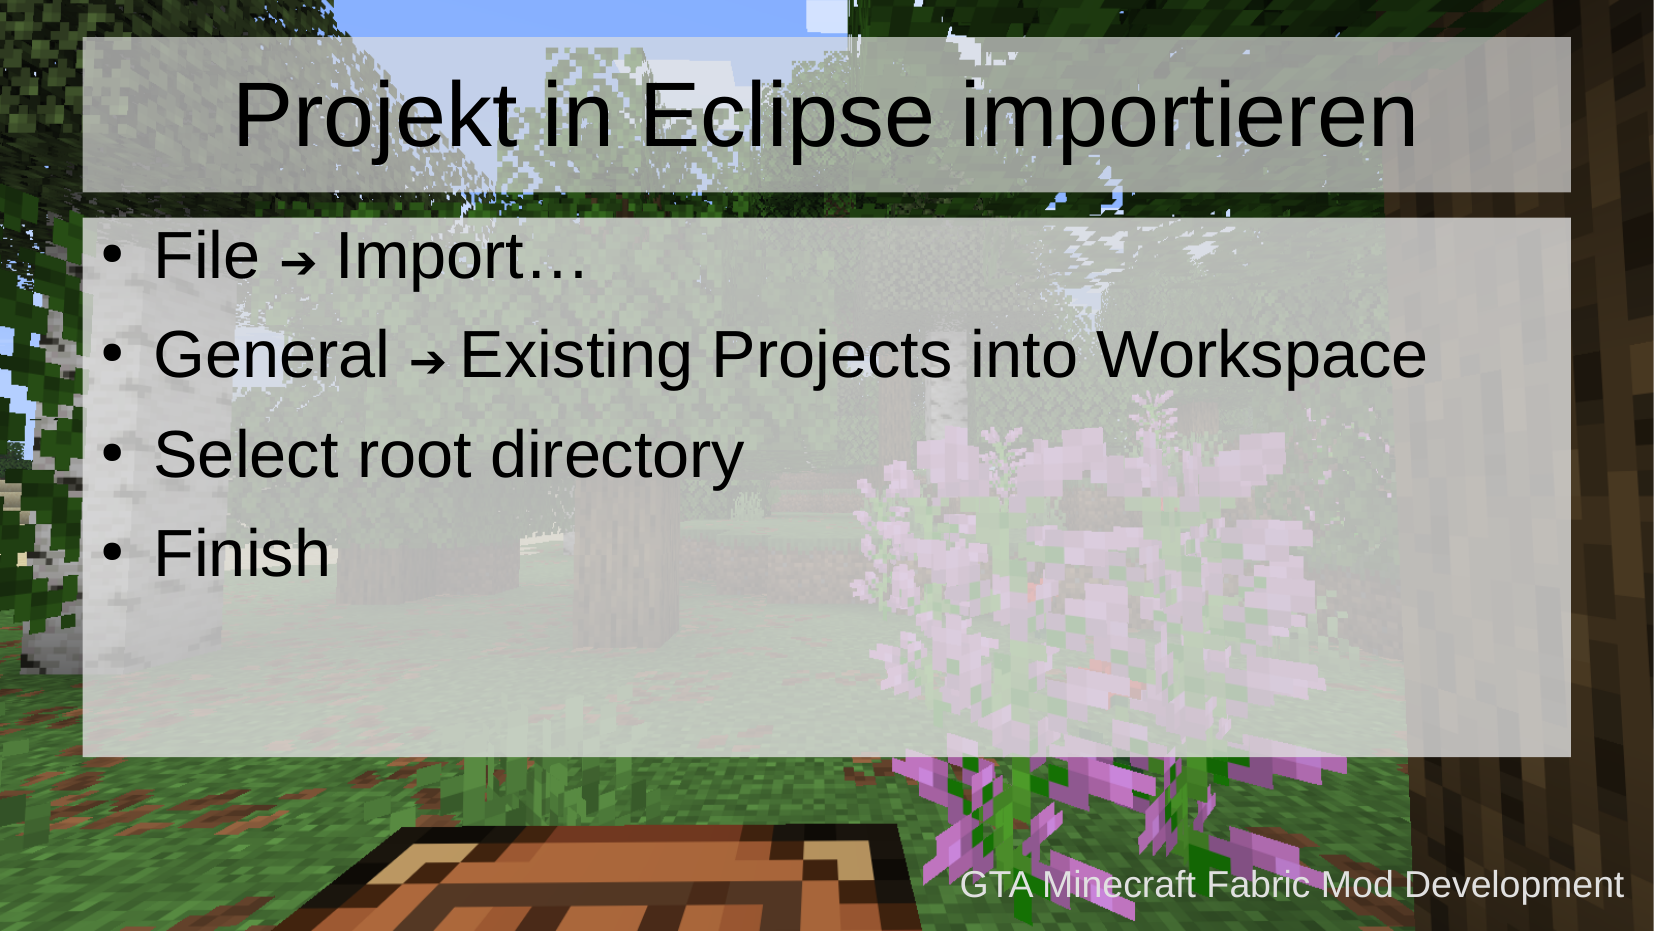

# Projekt in Eclipse importieren
File ➔ Import…
General ➔ Existing Projects into Workspace
Select root directory
Finish